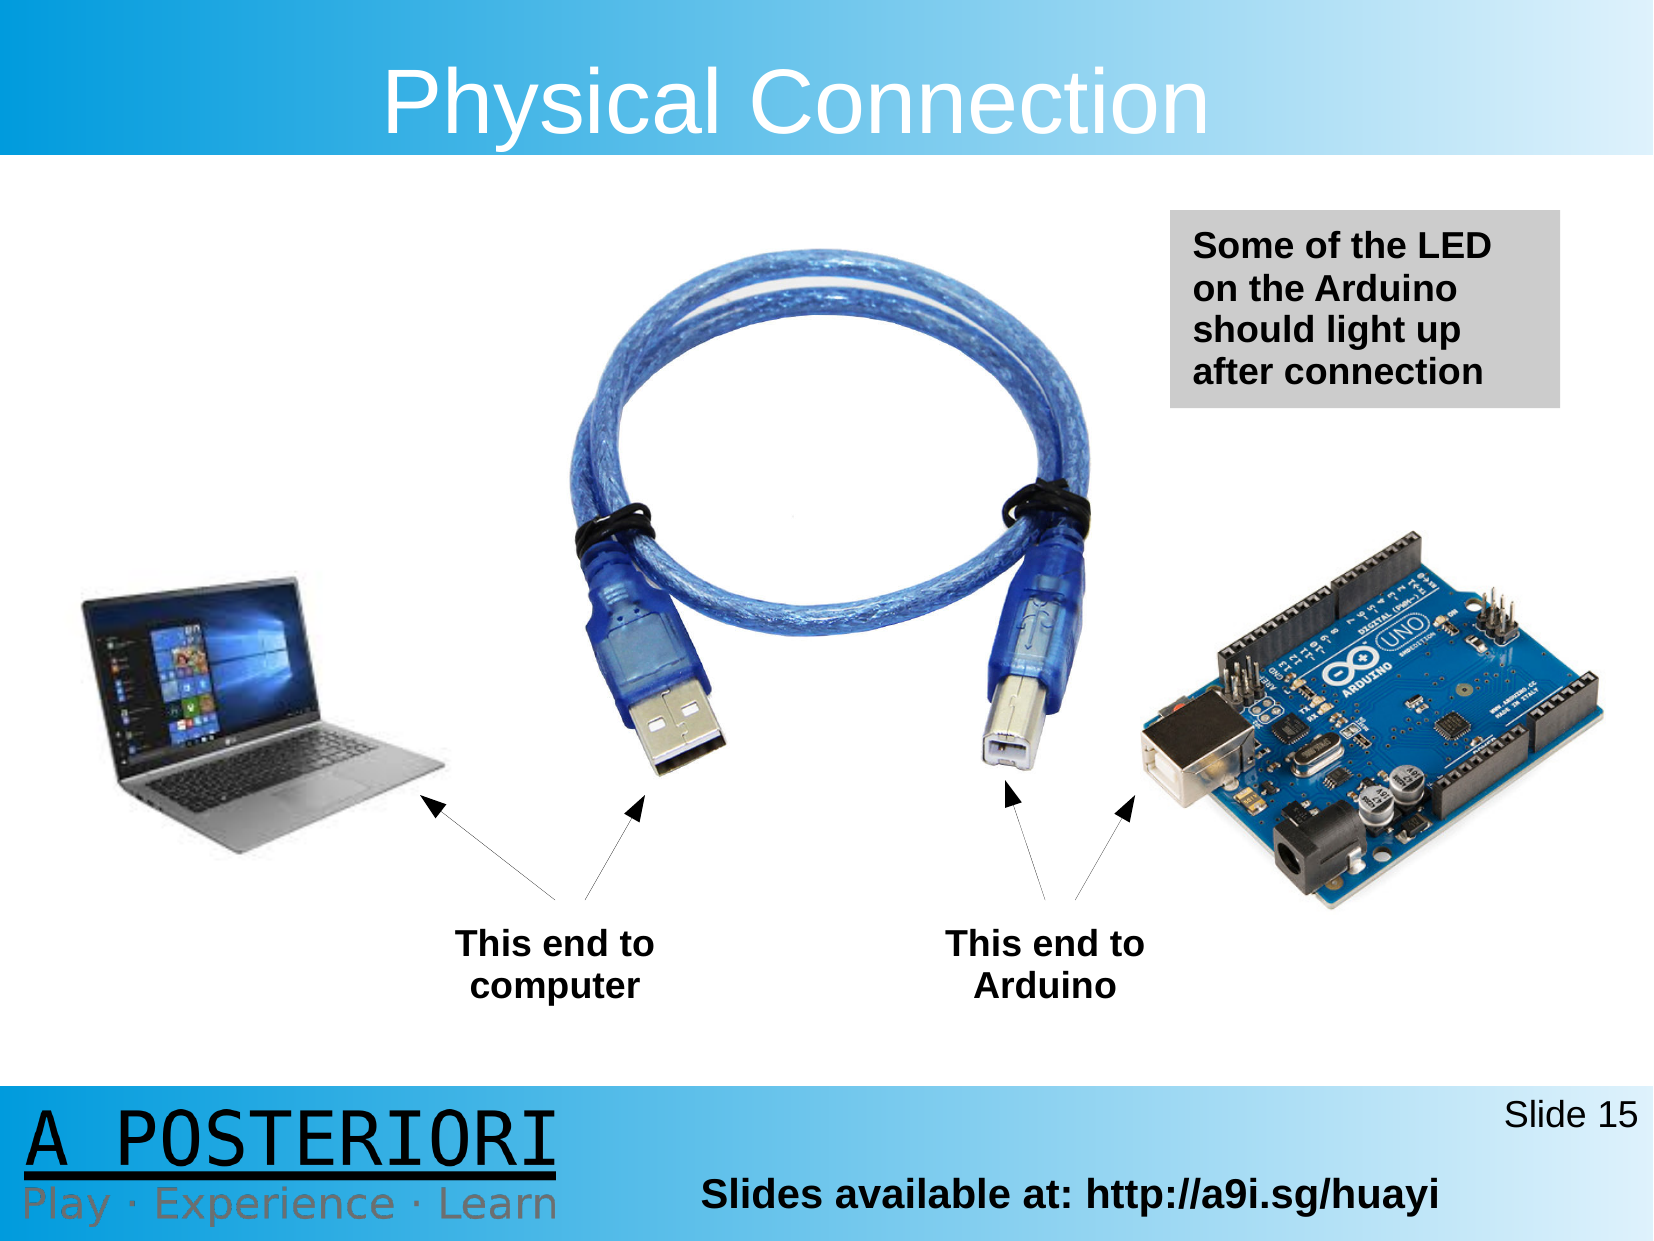

# Physical Connection
Some of the LED on the Arduino should light up after connection
This end to computer
This end to Arduino